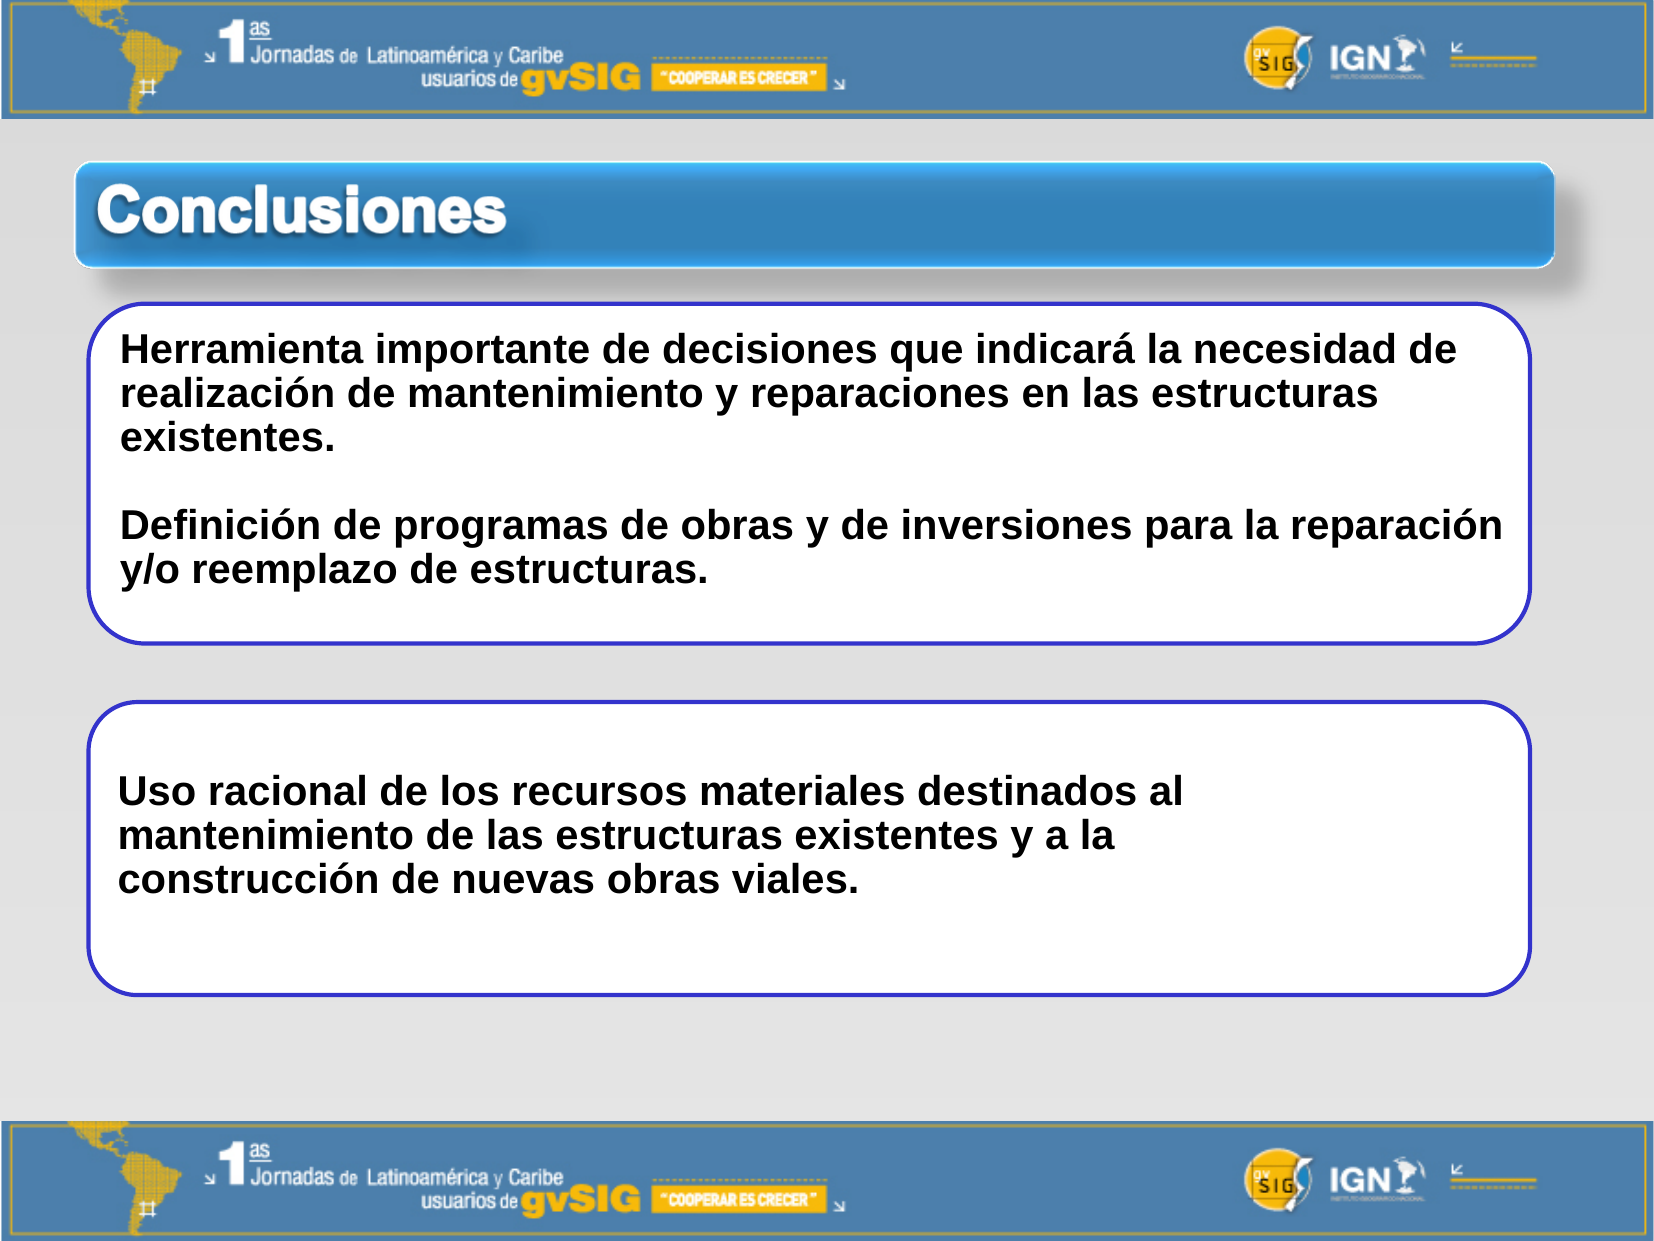

Herramienta importante de decisiones que indicará la necesidad de
realización de mantenimiento y reparaciones en las estructuras
existentes.
Definición de programas de obras y de inversiones para la reparación
y/o reemplazo de estructuras.
Uso racional de los recursos materiales destinados al
mantenimiento de las estructuras existentes y a la
construcción de nuevas obras viales.